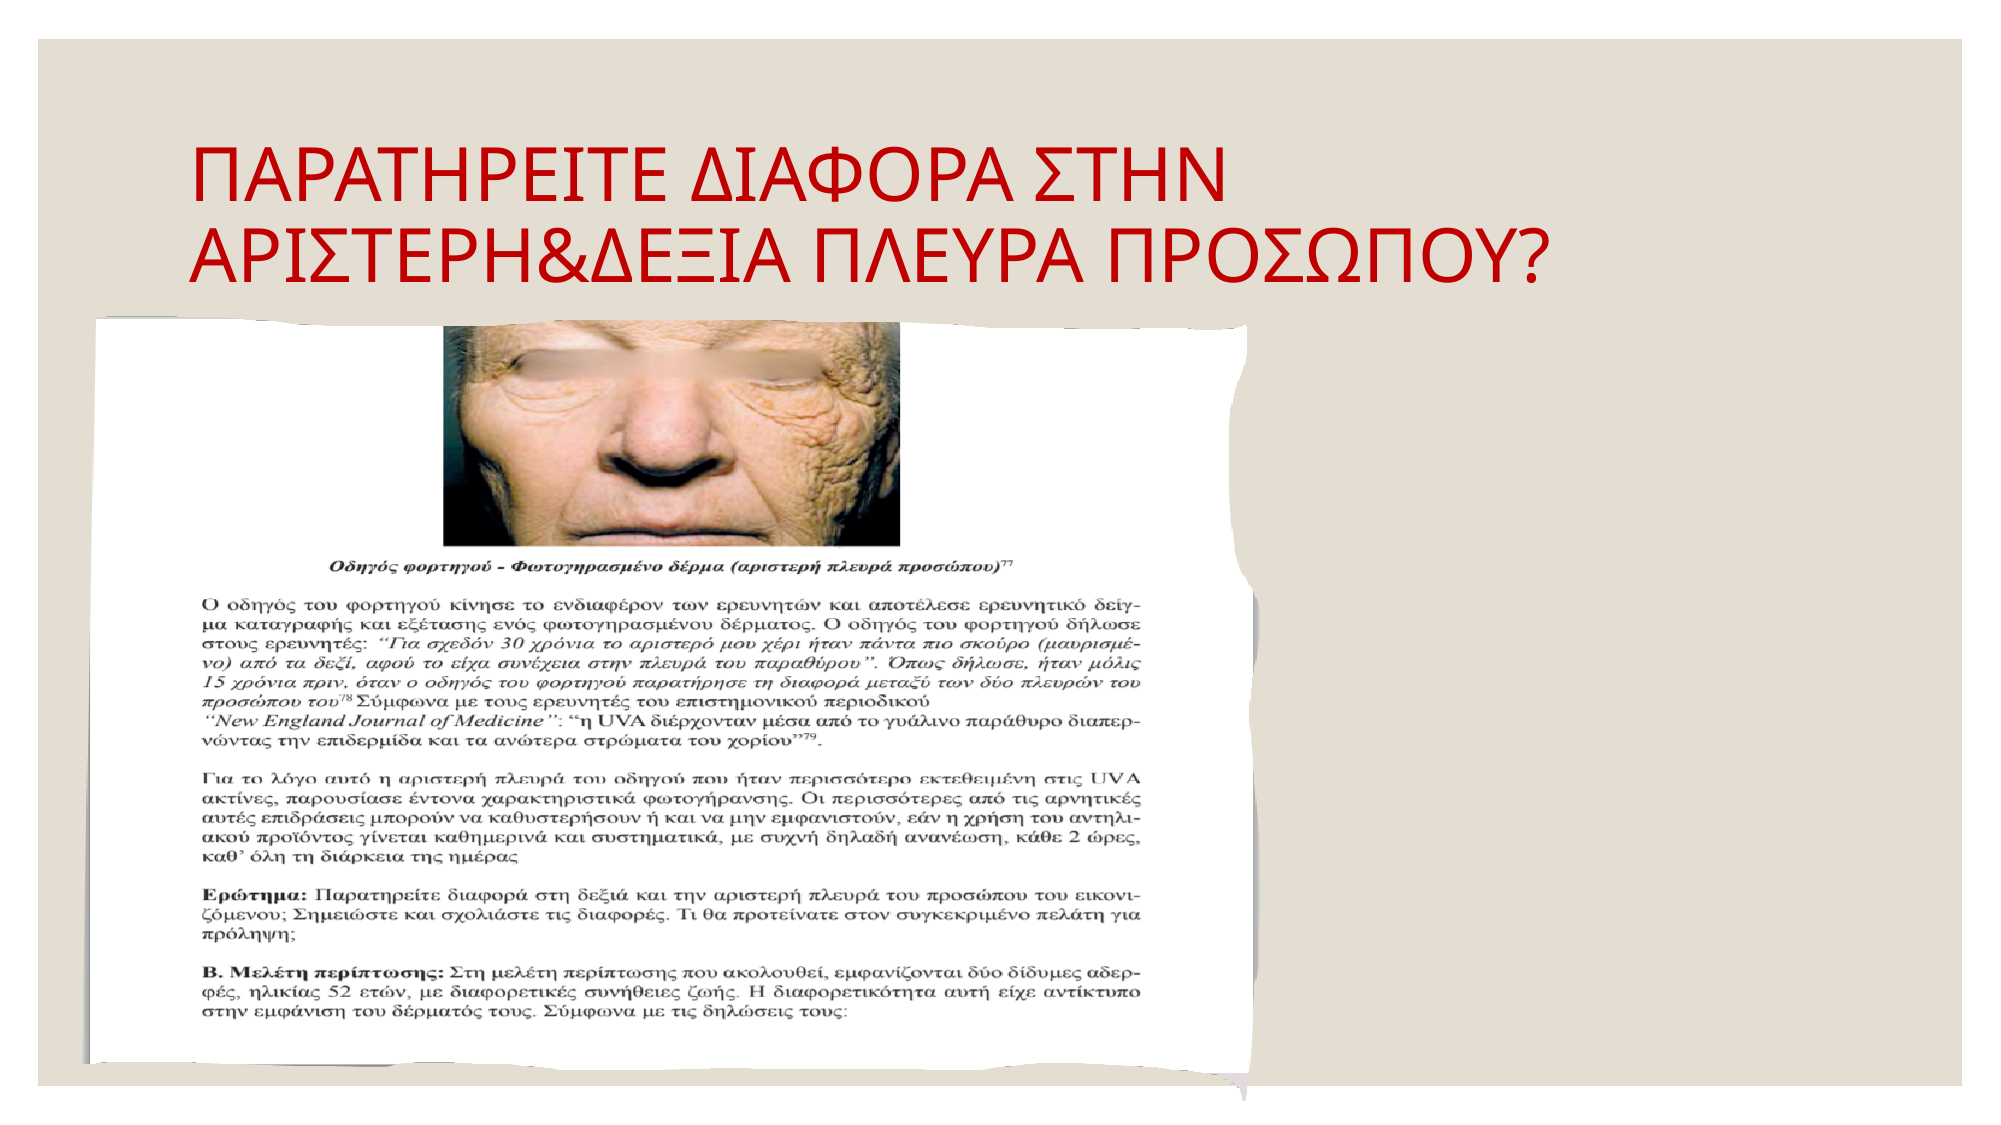

# ΠΑΡΑΤΗΡΕΙΤΕ ΔΙΑΦΟΡΑ ΣΤΗΝ ΑΡΙΣΤΕΡΗ&ΔΕΞΙΑ ΠΛΕΥΡΑ ΠΡΟΣΩΠΟΥ?